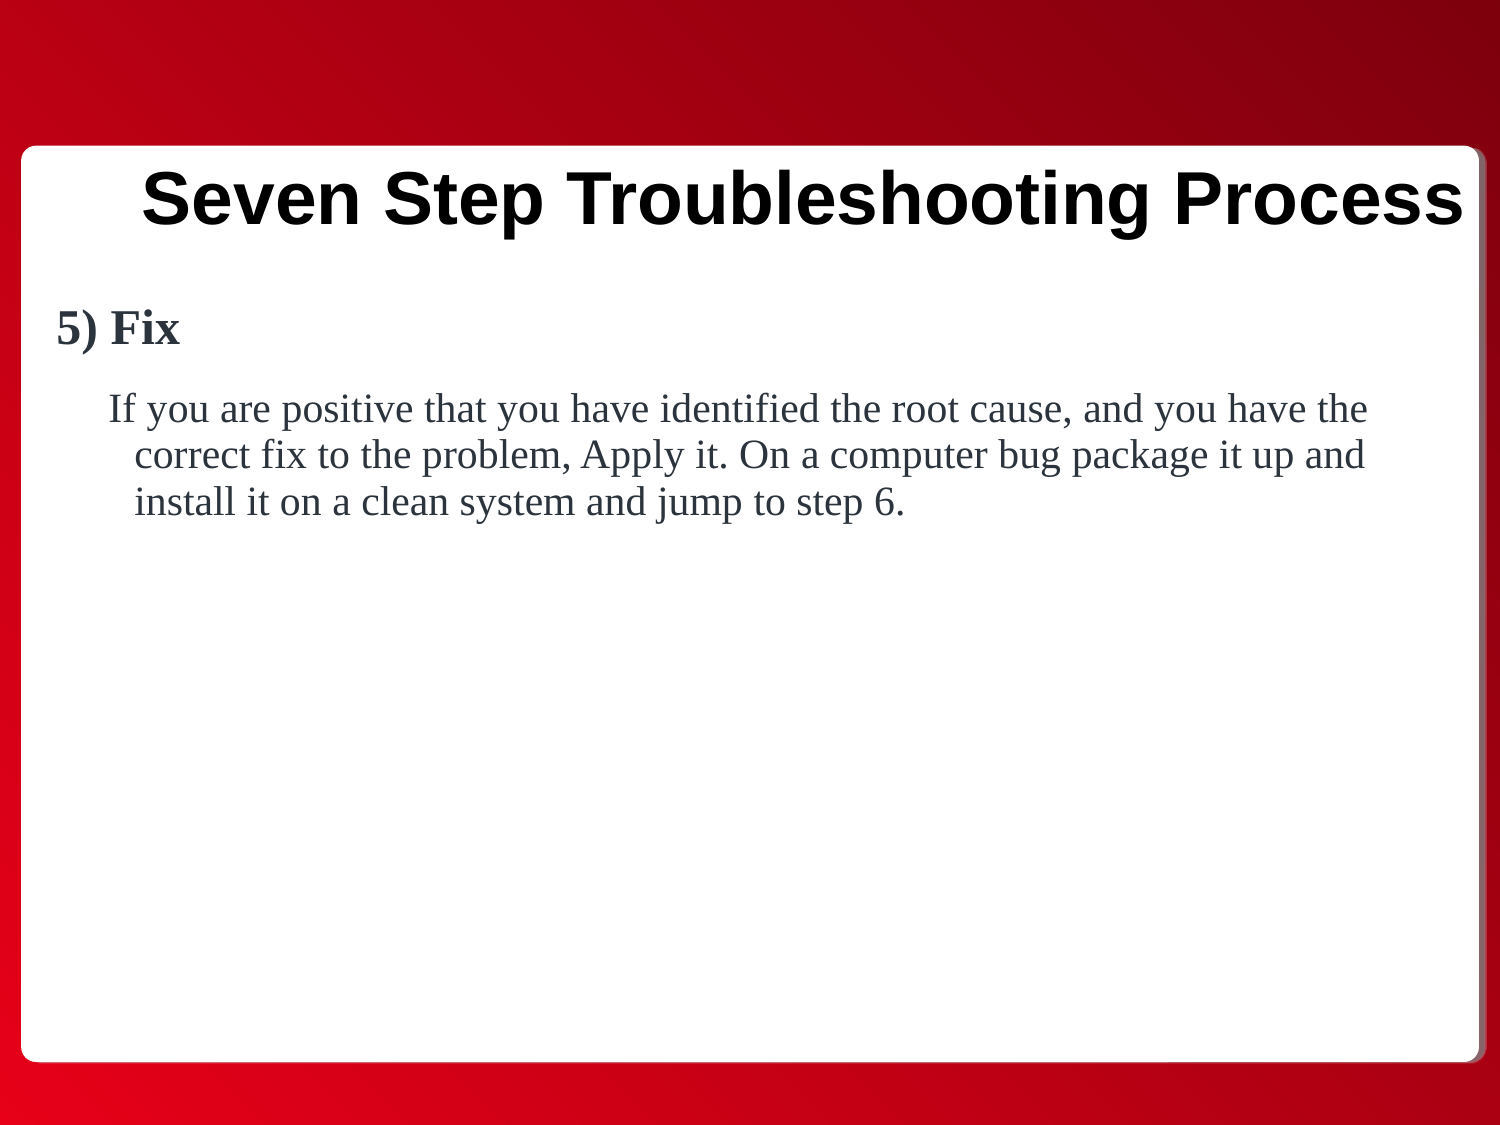

# Seven Step Troubleshooting Process
5) Fix
If you are positive that you have identified the root cause, and you have the correct fix to the problem, Apply it. On a computer bug package it up and install it on a clean system and jump to step 6.